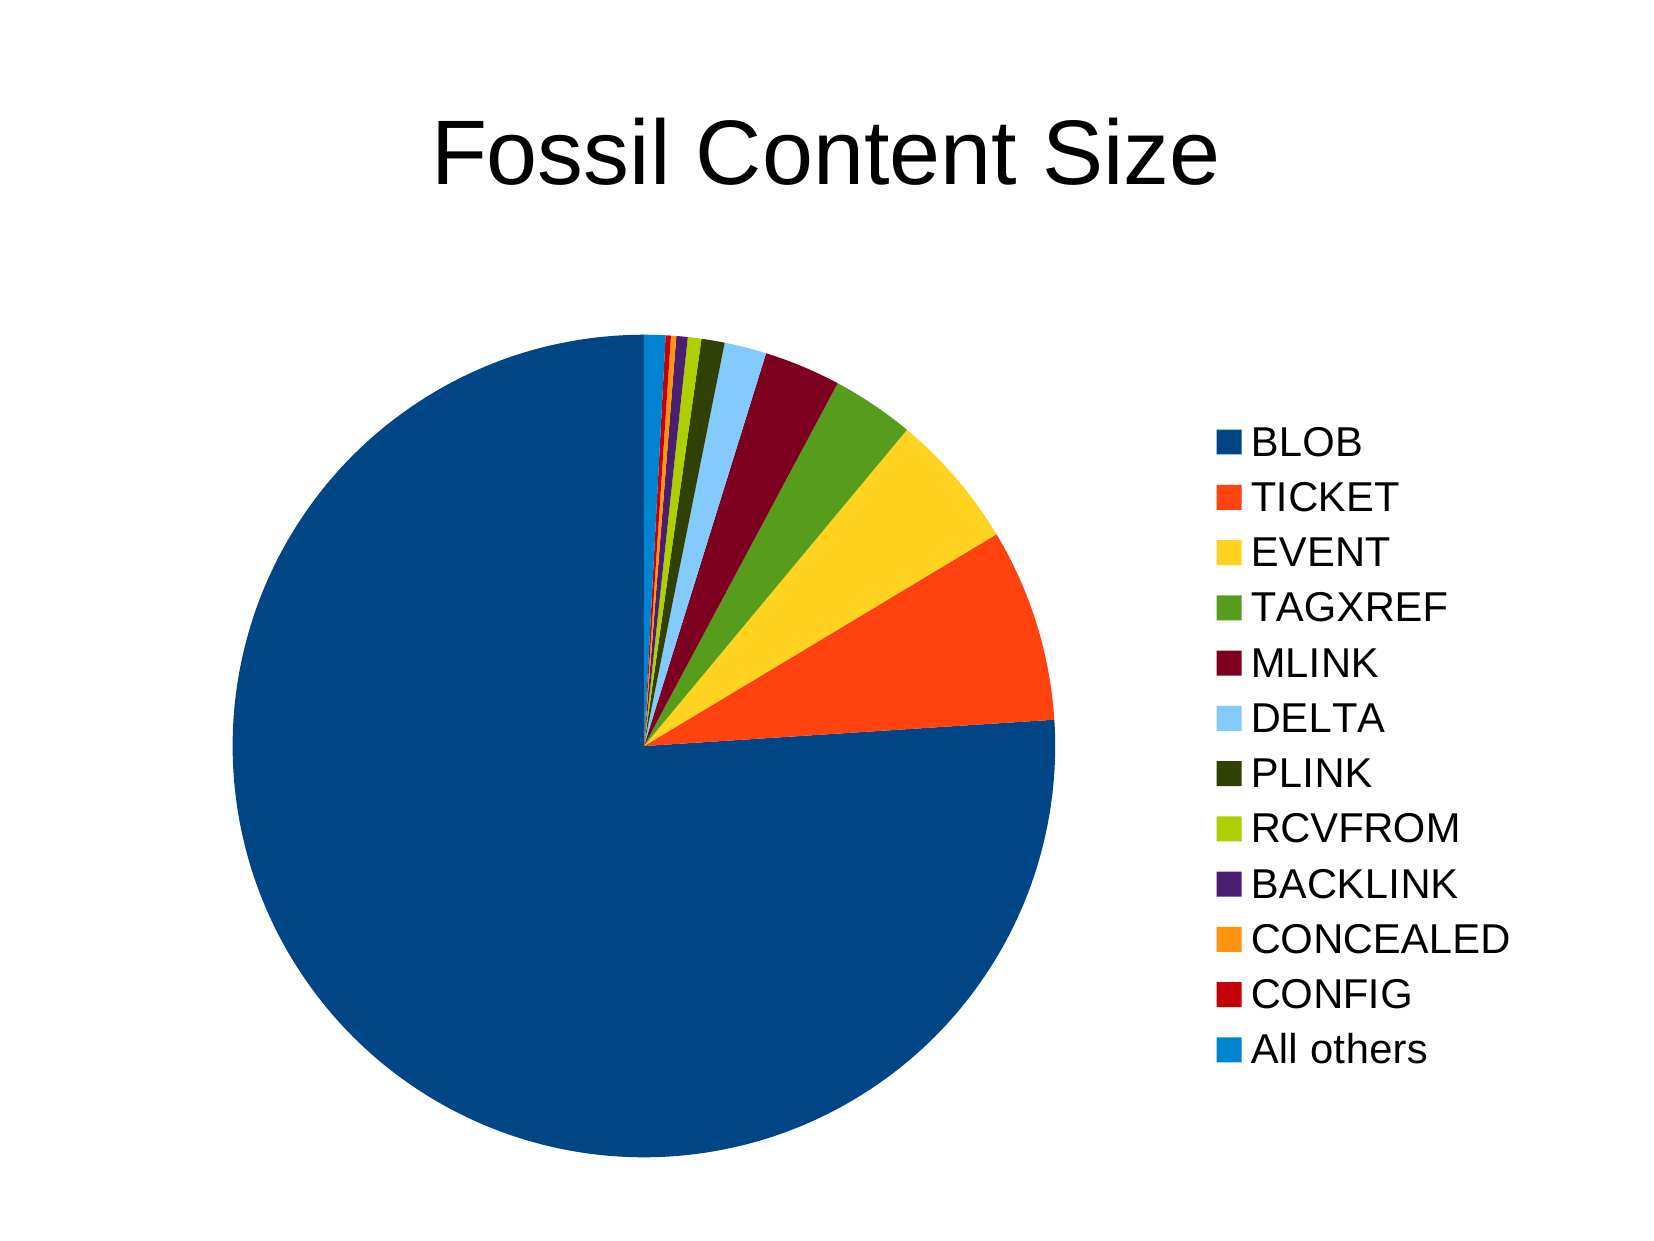

# Fossil Content Size
### Chart
| Category | Column 1 |
|---|---|
| BLOB | 4419.0 |
| TICKET | 441.0 |
| EVENT | 311.0 |
| TAGXREF | 188.0 |
| MLINK | 175.0 |
| DELTA | 96.0 |
| PLINK | 53.0 |
| RCVFROM | 31.0 |
| BACKLINK | 26.0 |
| CONCEALED | 12.0 |
| CONFIG | 12.0 |
| All others | 49.0 |